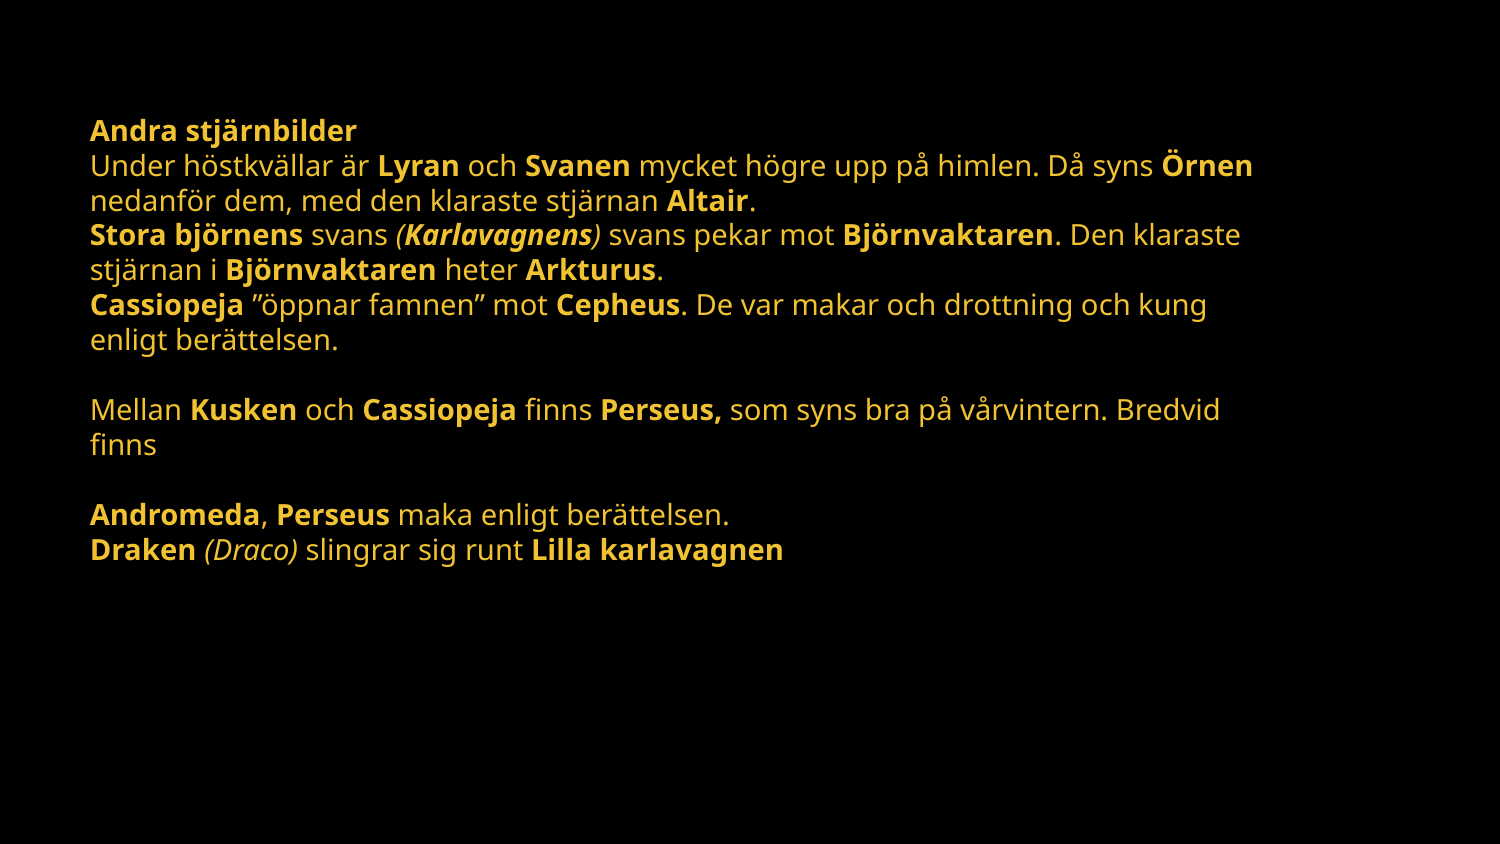

Andra stjärnbilder
Under höstkvällar är Lyran och Svanen mycket högre upp på himlen. Då syns Örnen
nedanför dem, med den klaraste stjärnan Altair.
Stora björnens svans (Karlavagnens) svans pekar mot Björnvaktaren. Den klaraste
stjärnan i Björnvaktaren heter Arkturus.
Cassiopeja ”öppnar famnen” mot Cepheus. De var makar och drottning och kung
enligt berättelsen.
Mellan Kusken och Cassiopeja finns Perseus, som syns bra på vårvintern. Bredvid
finns
Andromeda, Perseus maka enligt berättelsen.
Draken (Draco) slingrar sig runt Lilla karlavagnen